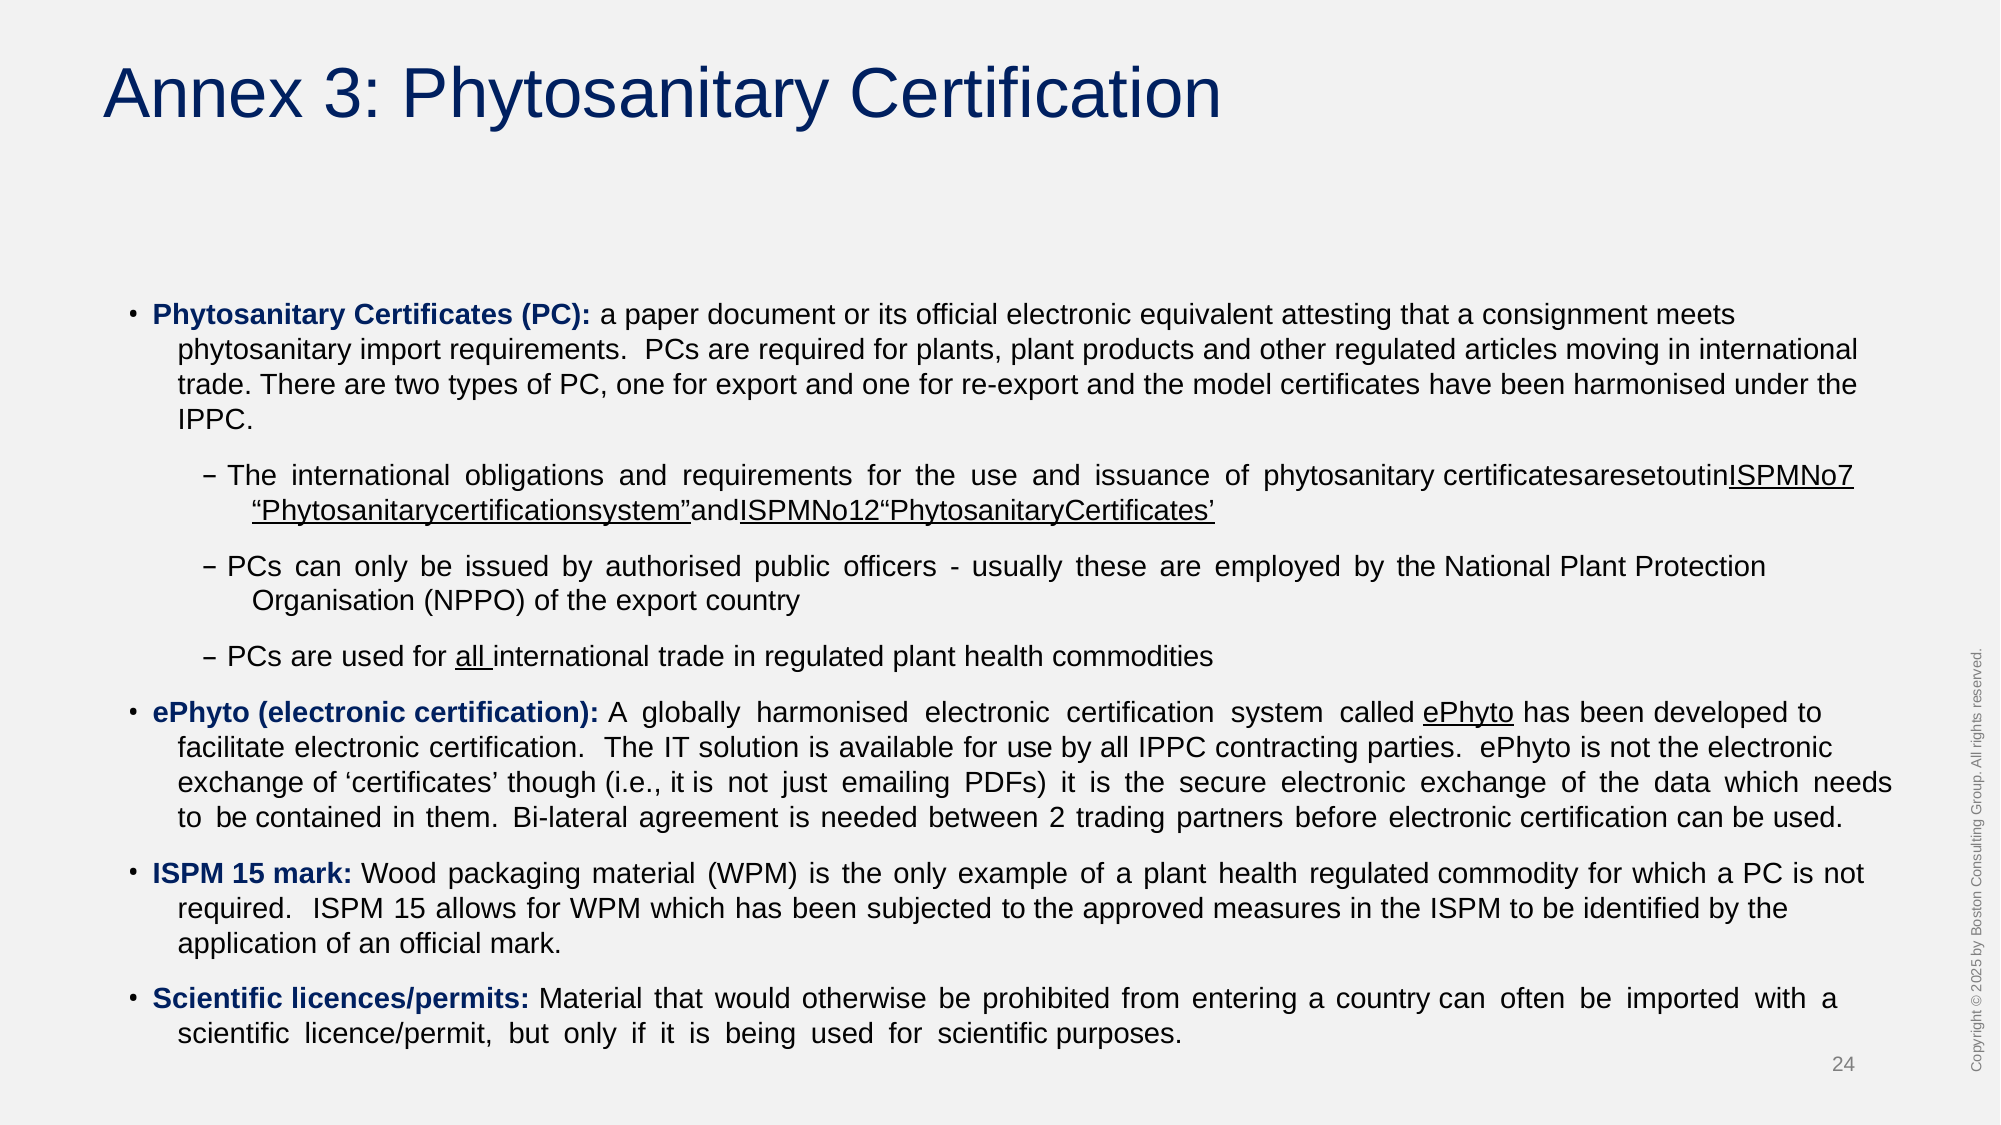

# Annex 3: Phytosanitary Certification
Phytosanitary Certificates (PC): a paper document or its official electronic equivalent attesting that a consignment meets phytosanitary import requirements. PCs are required for plants, plant products and other regulated articles moving in international trade. There are two types of PC, one for export and one for re-export and the model certificates have been harmonised under the IPPC.
The international obligations and requirements for the use and issuance of phytosanitary certificatesaresetoutinISPMNo7“Phytosanitarycertificationsystem”andISPMNo12“PhytosanitaryCertificates’
PCs can only be issued by authorised public officers - usually these are employed by the National Plant Protection Organisation (NPPO) of the export country
PCs are used for all international trade in regulated plant health commodities
ePhyto (electronic certification): A globally harmonised electronic certification system called ePhyto has been developed to facilitate electronic certification. The IT solution is available for use by all IPPC contracting parties. ePhyto is not the electronic exchange of ‘certificates’ though (i.e., it is not just emailing PDFs) it is the secure electronic exchange of the data which needs to be contained in them. Bi-lateral agreement is needed between 2 trading partners before electronic certification can be used.
ISPM 15 mark: Wood packaging material (WPM) is the only example of a plant health regulated commodity for which a PC is not required. ISPM 15 allows for WPM which has been subjected to the approved measures in the ISPM to be identified by the application of an official mark.
Scientific licences/permits: Material that would otherwise be prohibited from entering a country can often be imported with a scientific licence/permit, but only if it is being used for scientific purposes.